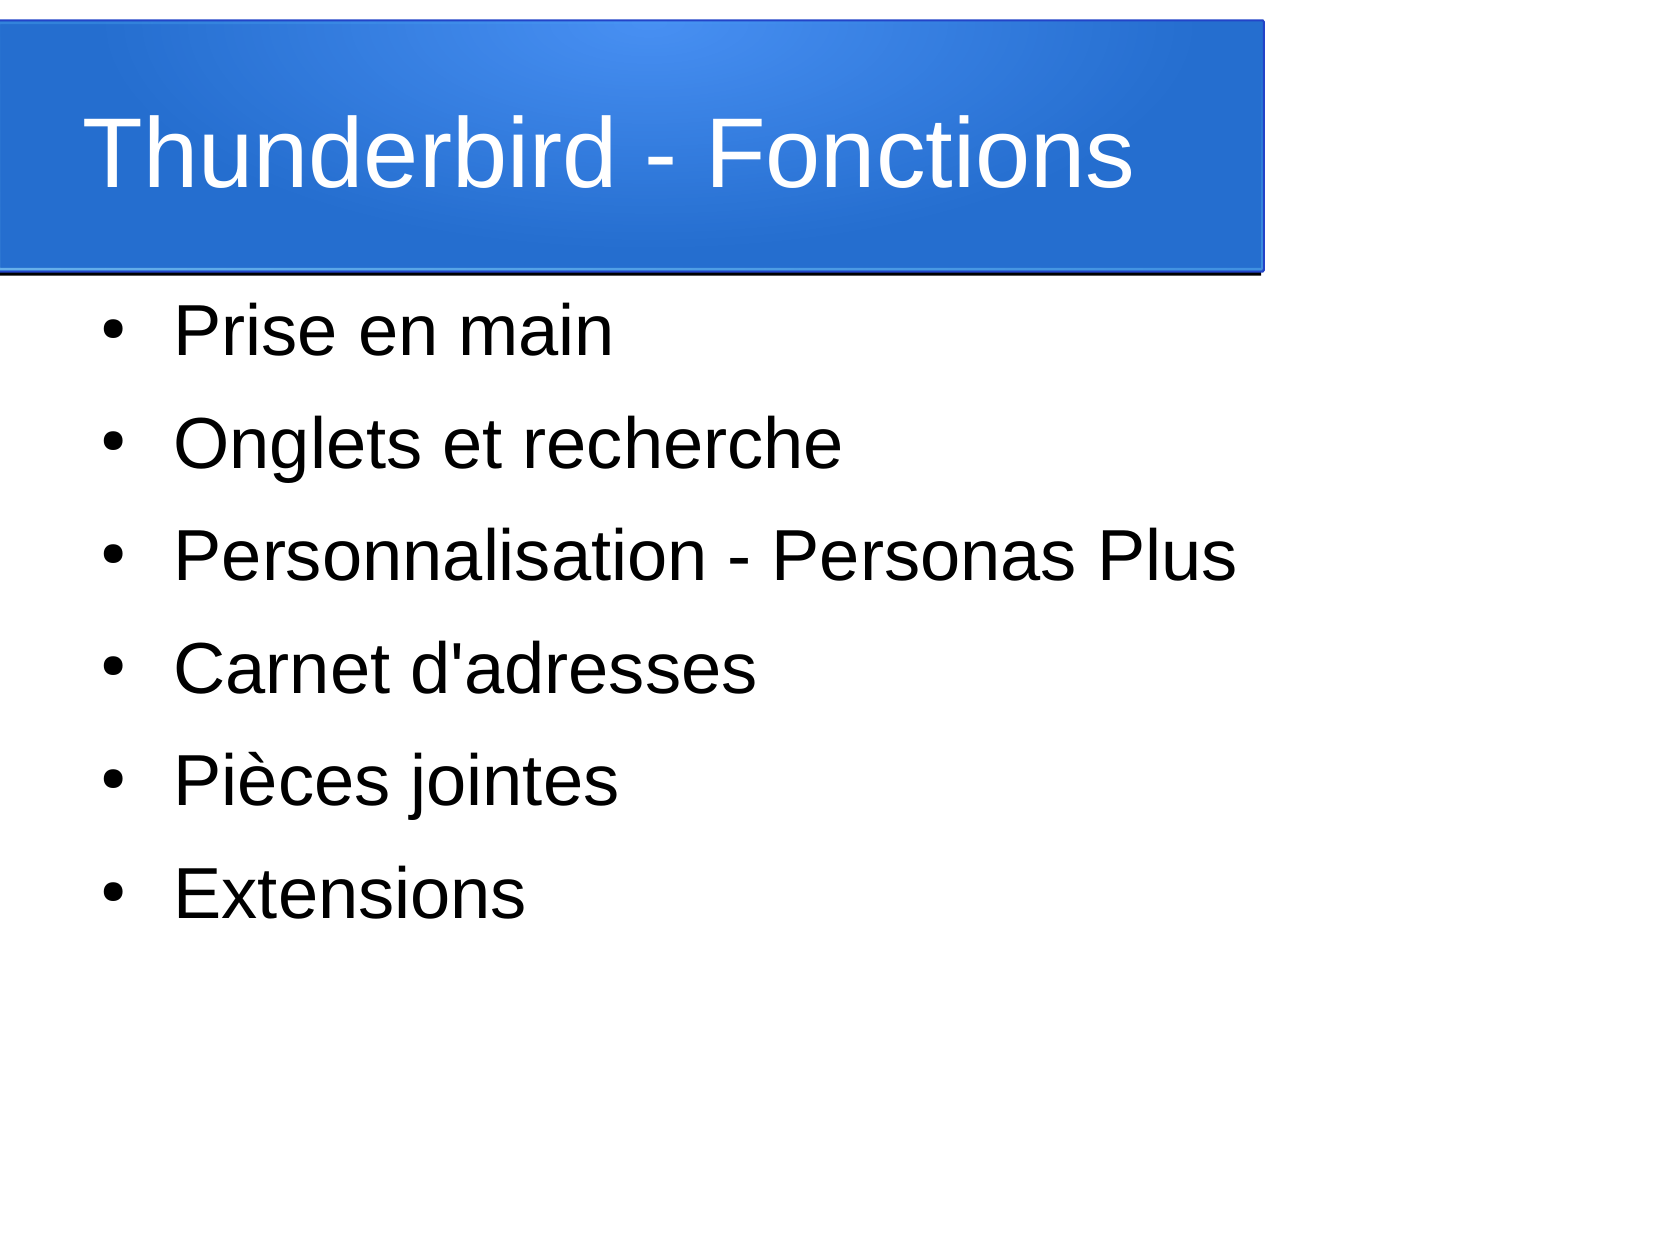

# Thunderbird - Fonctions
 Prise en main
 Onglets et recherche
 Personnalisation - Personas Plus
 Carnet d'adresses
 Pièces jointes
 Extensions